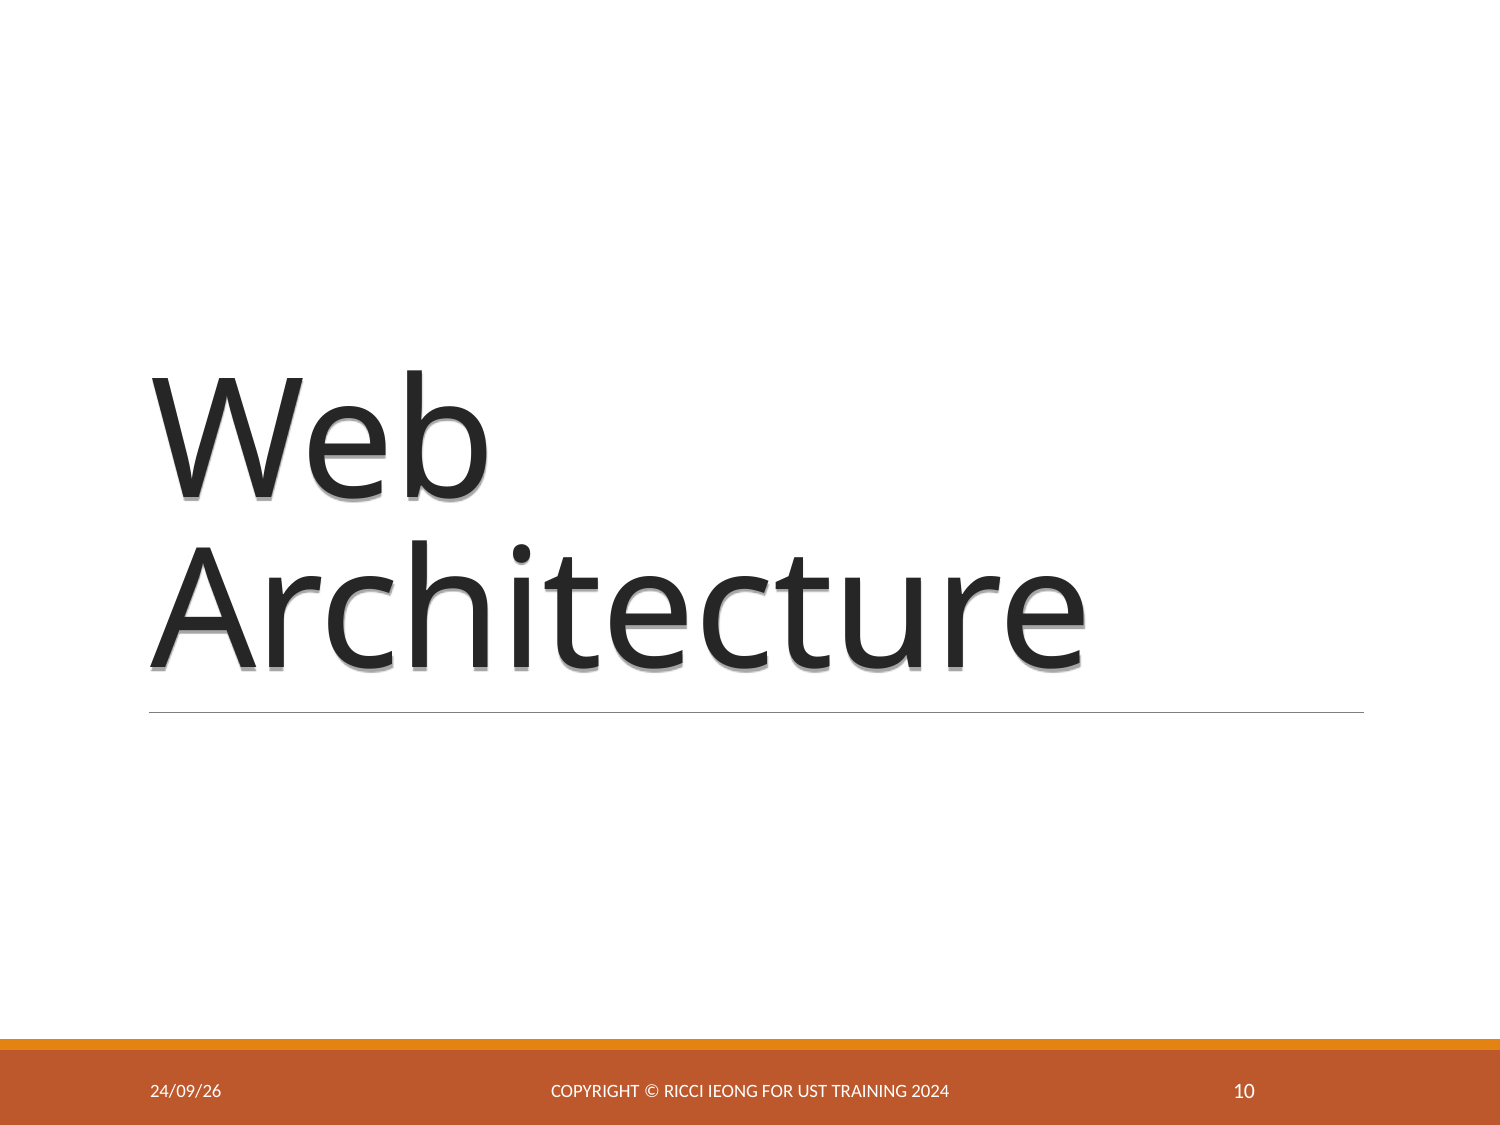

# Web Architecture
Copyright © Ricci IEONG for UST training 2024
10